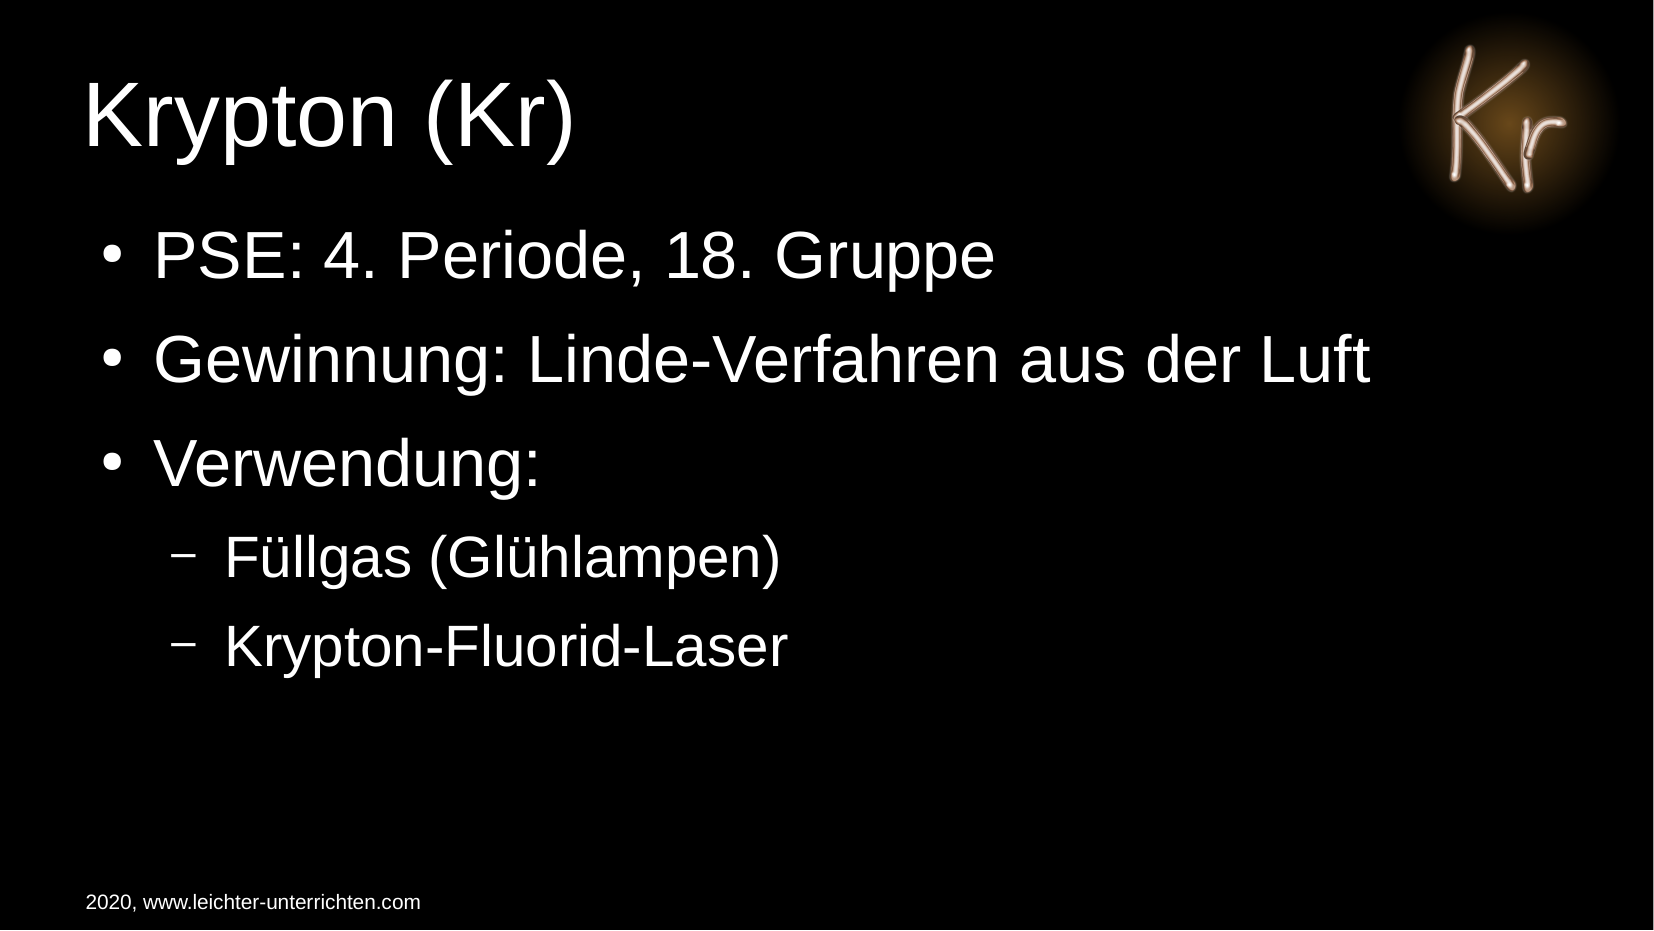

# Krypton (Kr)
PSE: 4. Periode, 18. Gruppe
Gewinnung: Linde-Verfahren aus der Luft
Verwendung:
Füllgas (Glühlampen)
Krypton-Fluorid-Laser